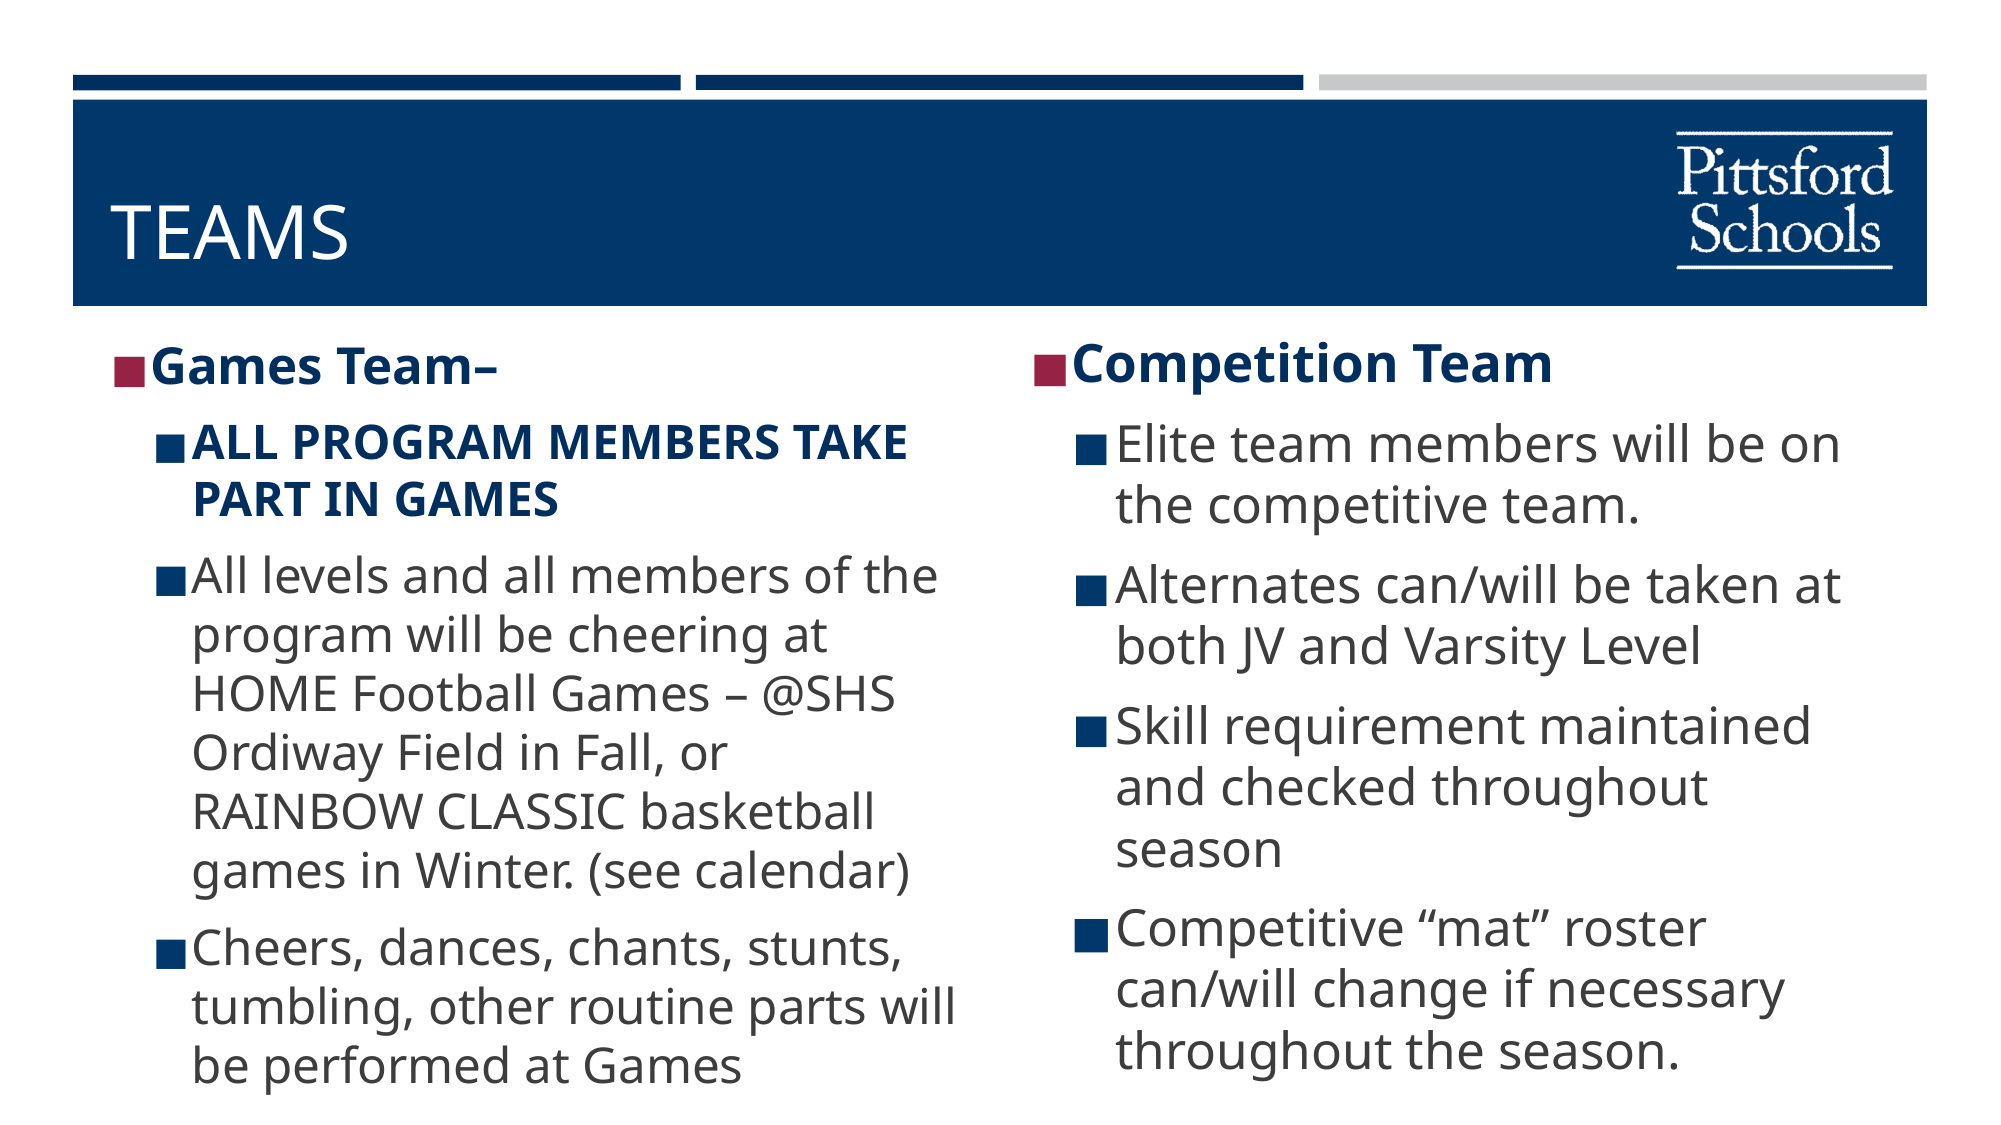

# TEAMS
Games Team–
ALL PROGRAM MEMBERS TAKE PART IN GAMES
All levels and all members of the program will be cheering at HOME Football Games – @SHS Ordiway Field in Fall, or RAINBOW CLASSIC basketball games in Winter. (see calendar)
Cheers, dances, chants, stunts, tumbling, other routine parts will be performed at Games
Competition Team
Elite team members will be on the competitive team.
Alternates can/will be taken at both JV and Varsity Level
Skill requirement maintained and checked throughout season
Competitive “mat” roster can/will change if necessary throughout the season.